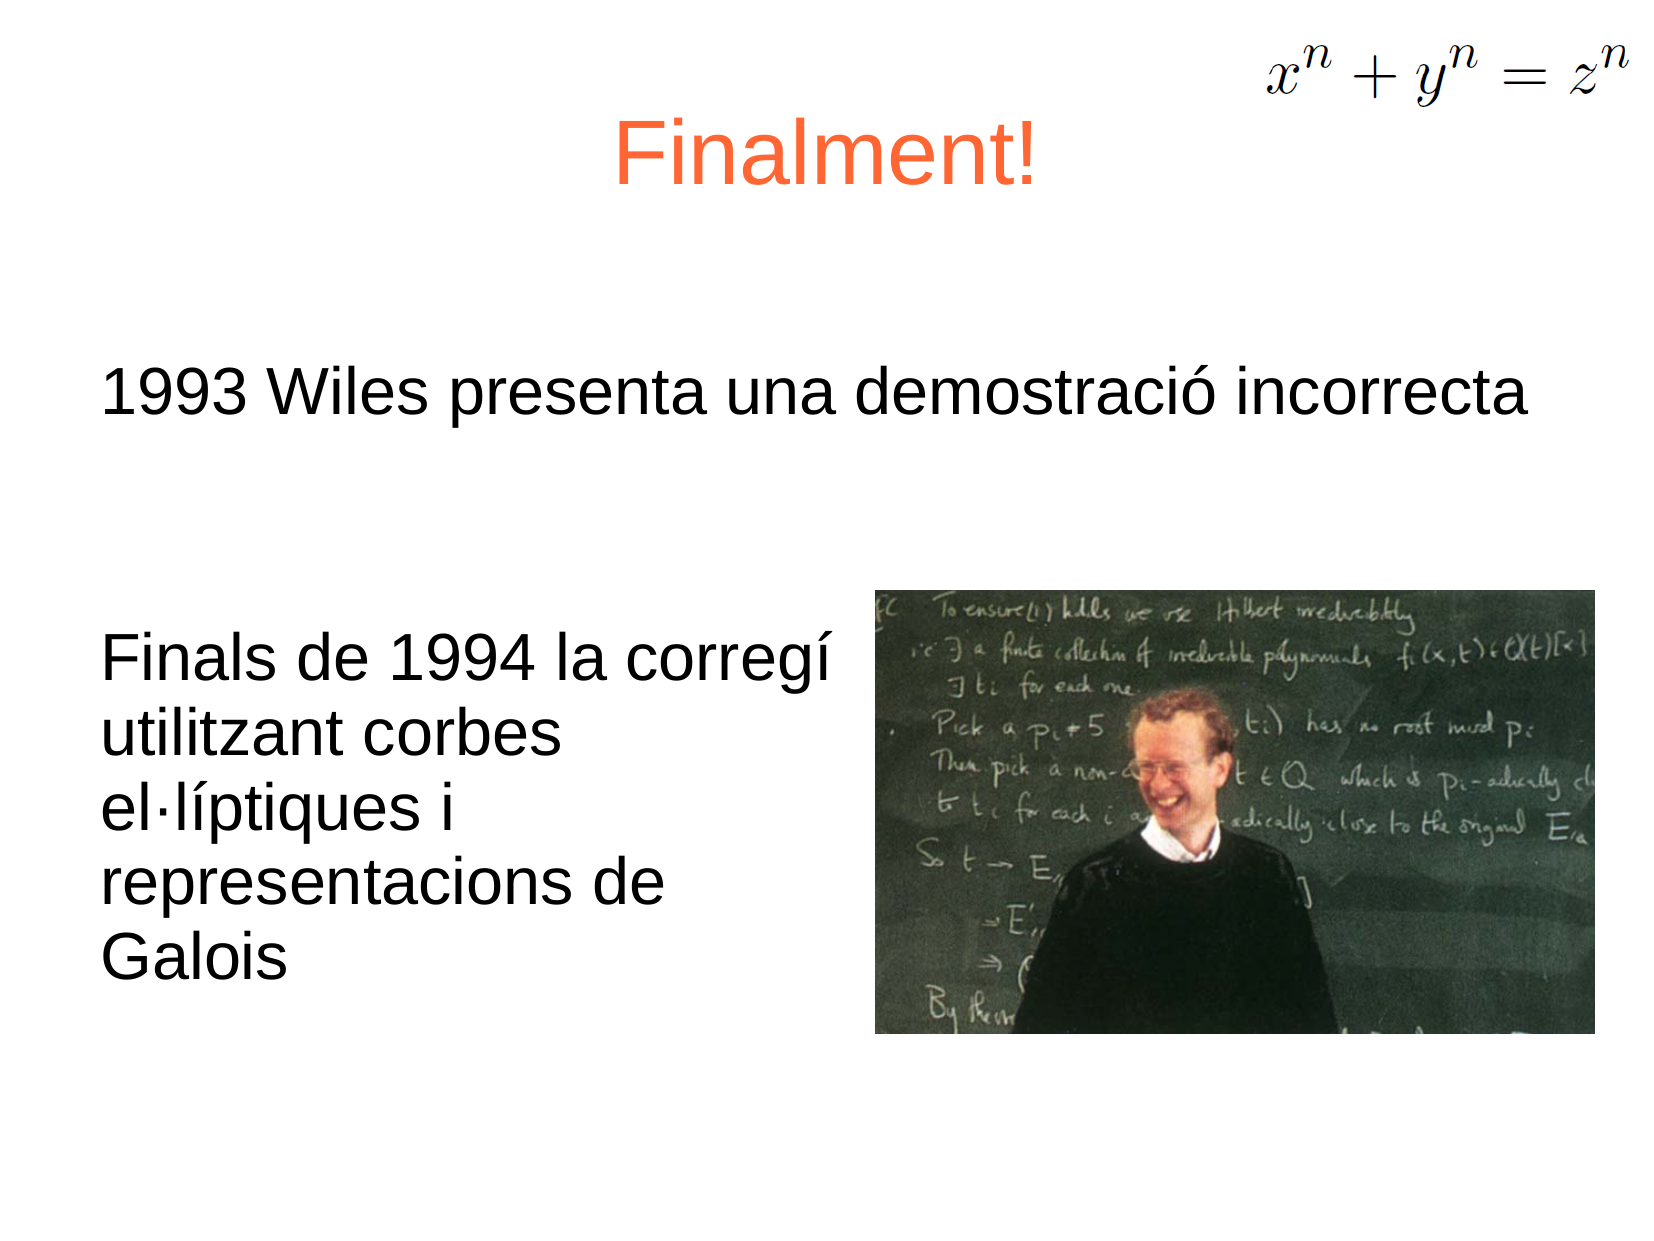

Finalment!
# 1993 Wiles presenta una demostració incorrecta
Finals de 1994 la corregí utilitzant corbes el·líptiques i representacions de Galois